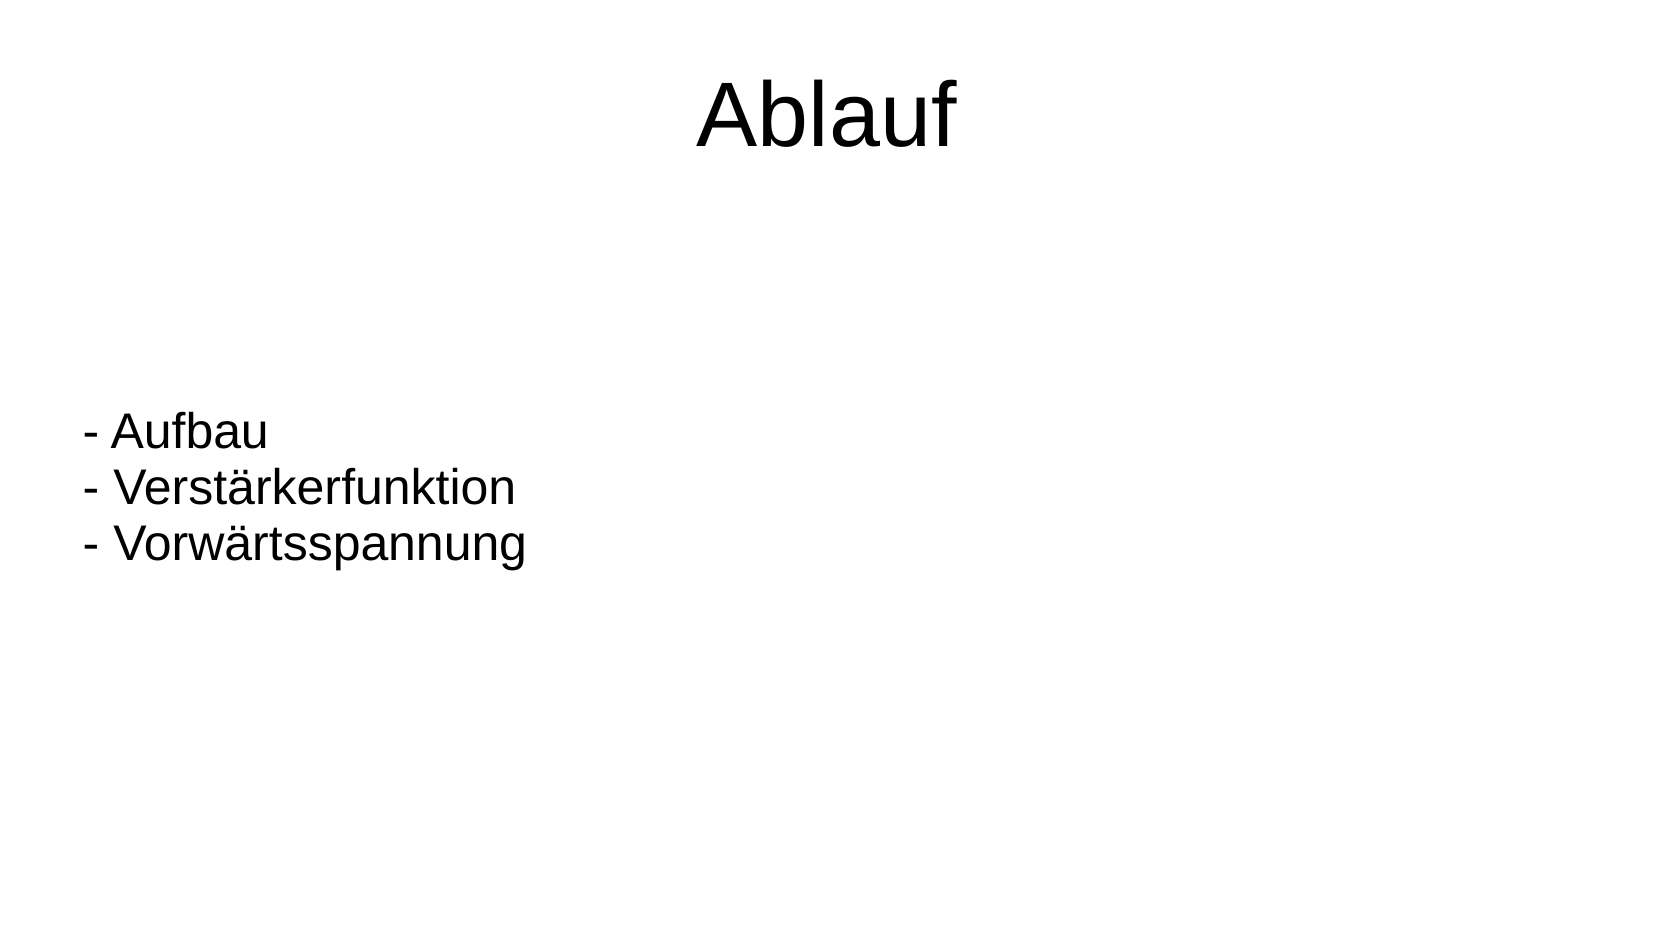

# Ablauf
- Aufbau
- Verstärkerfunktion
- Vorwärtsspannung